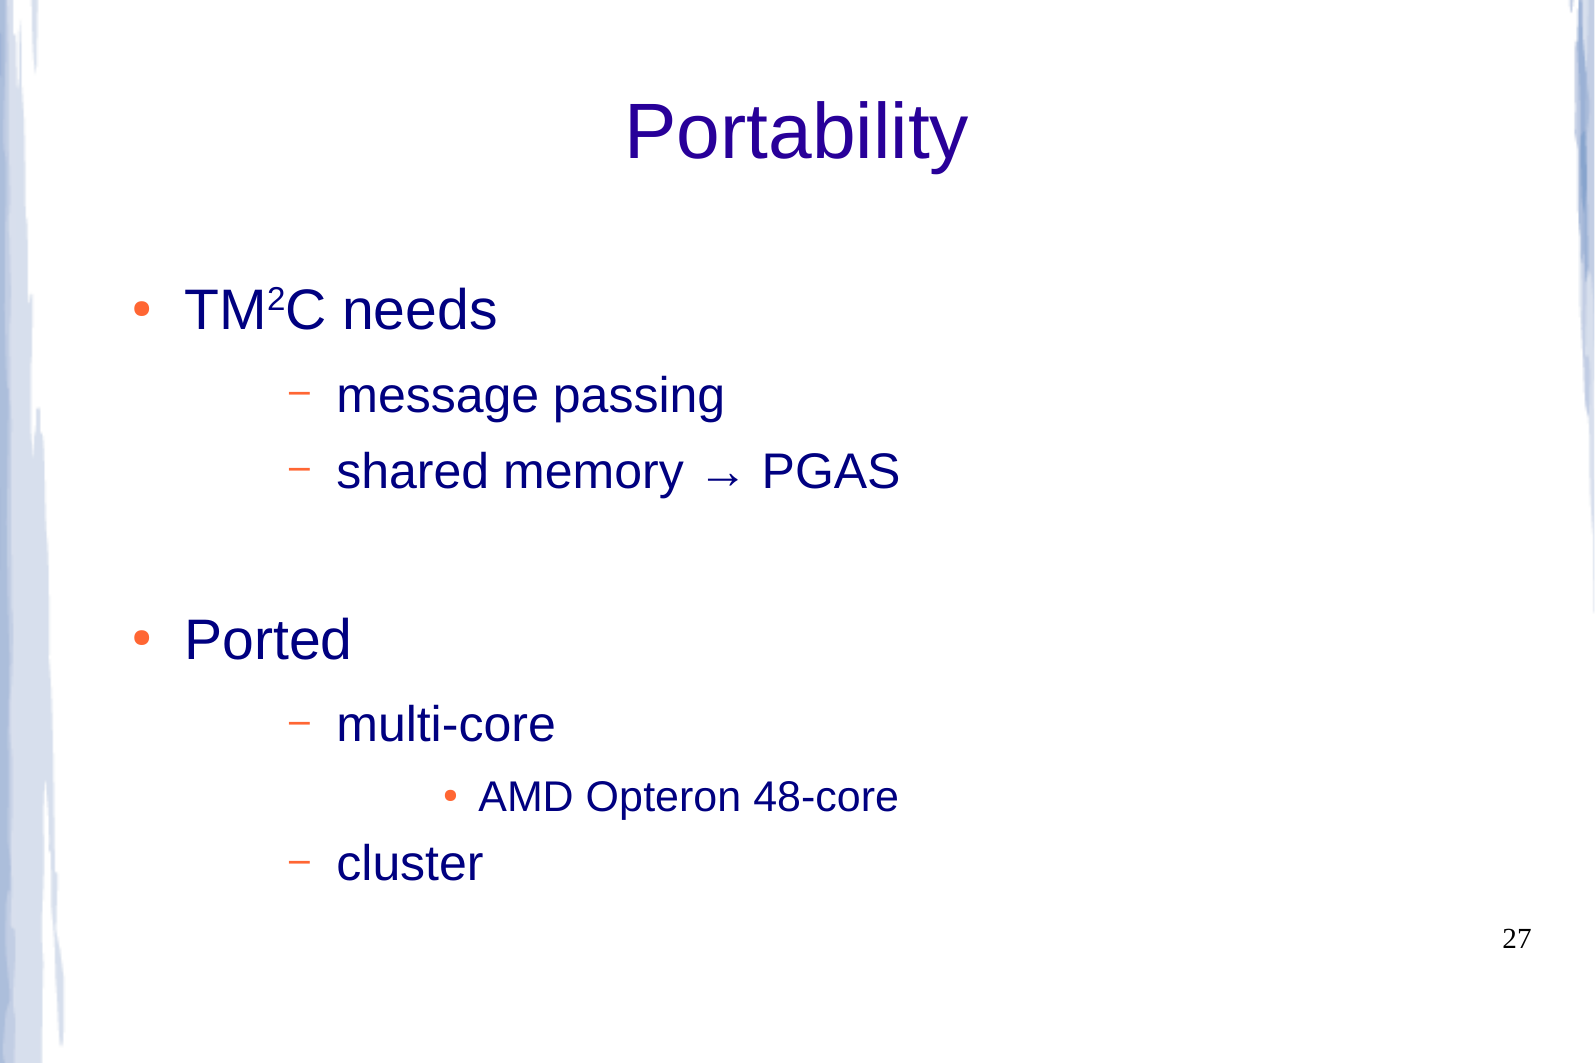

# Portability
TM2C needs
message passing
shared memory → PGAS
Ported
multi-core
AMD Opteron 48-core
cluster
27